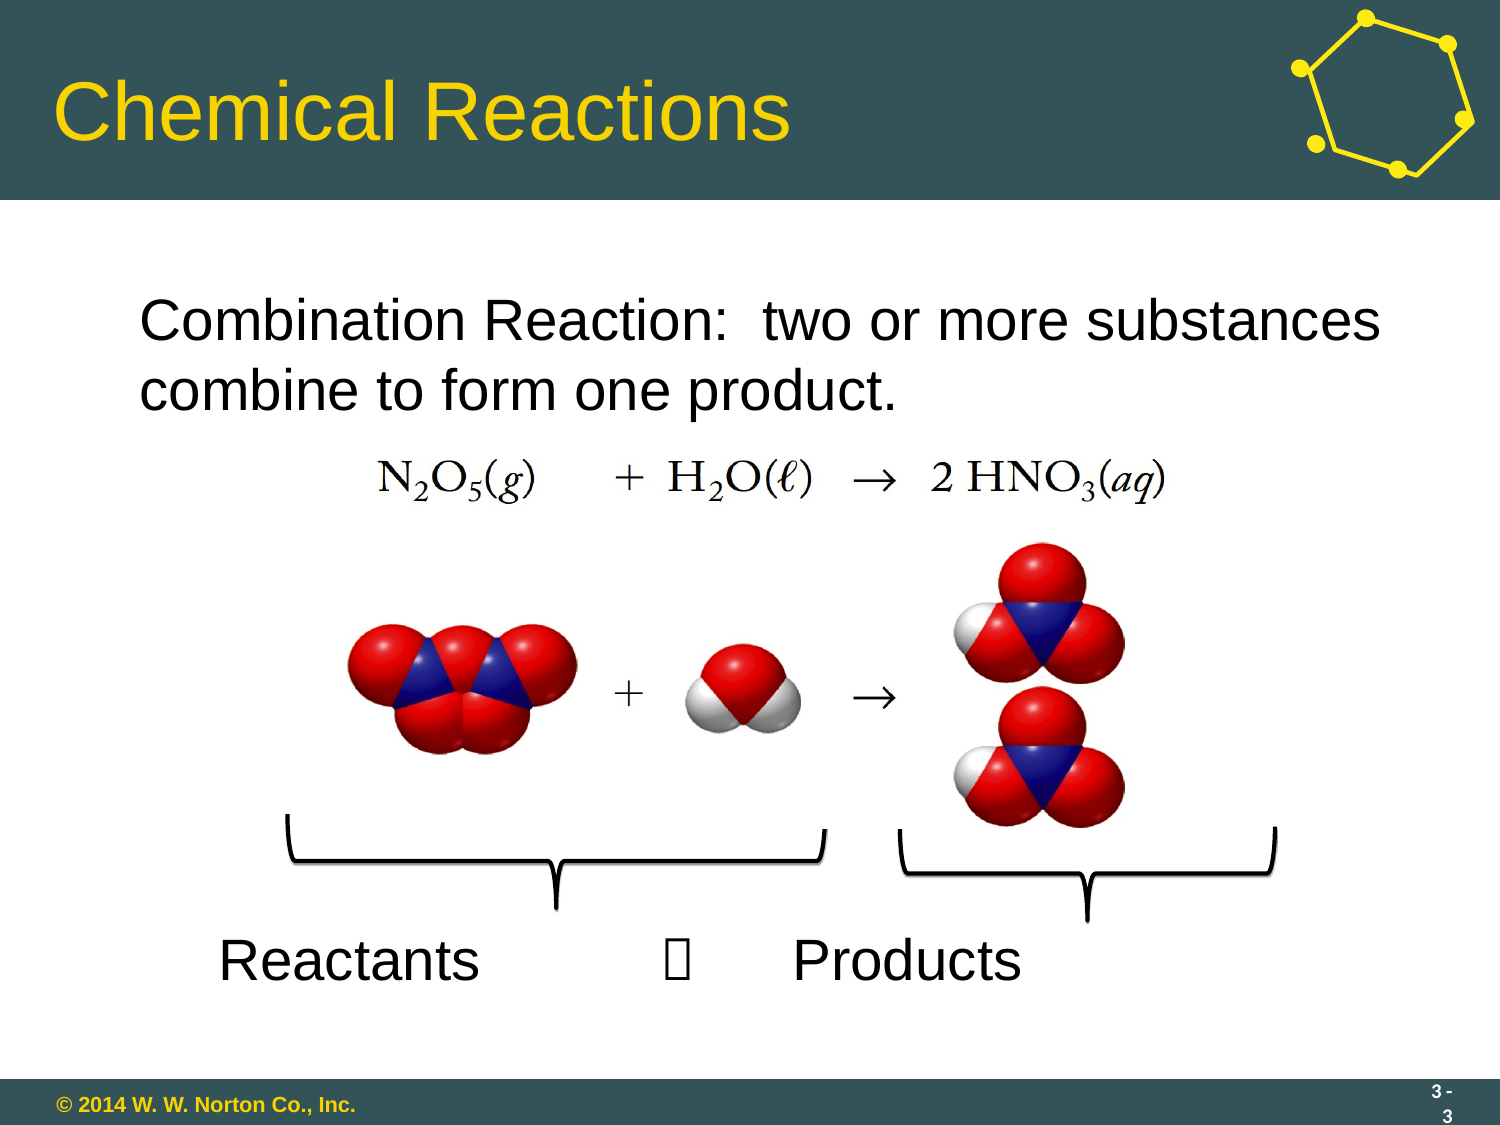

# Chemical Reactions
Combination Reaction: two or more substances combine to form one product.
Reactants  Products